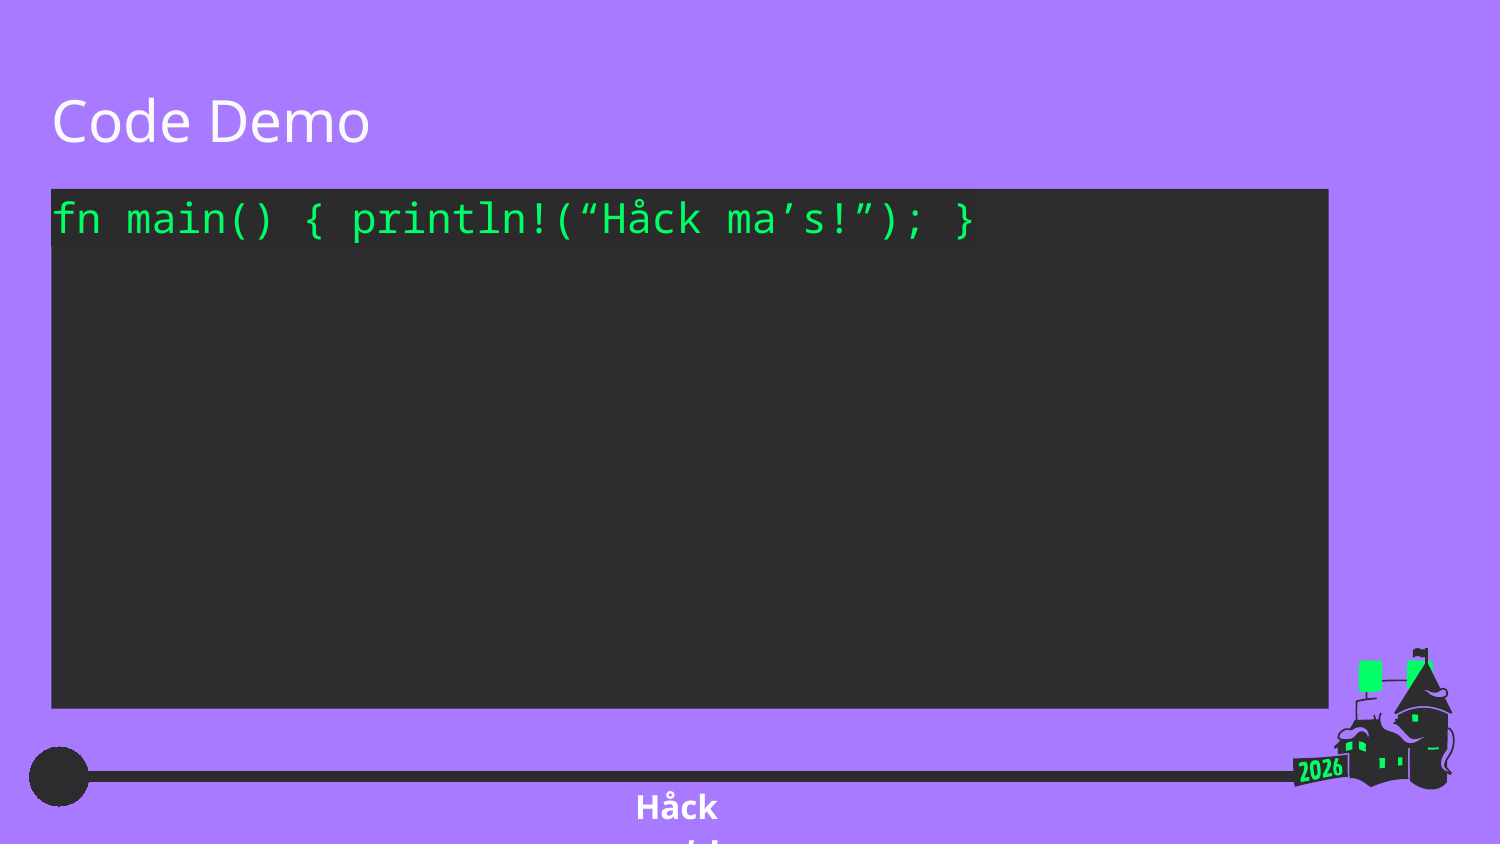

# Code Demo
fn main() { println!(“Håck ma’s!”); }